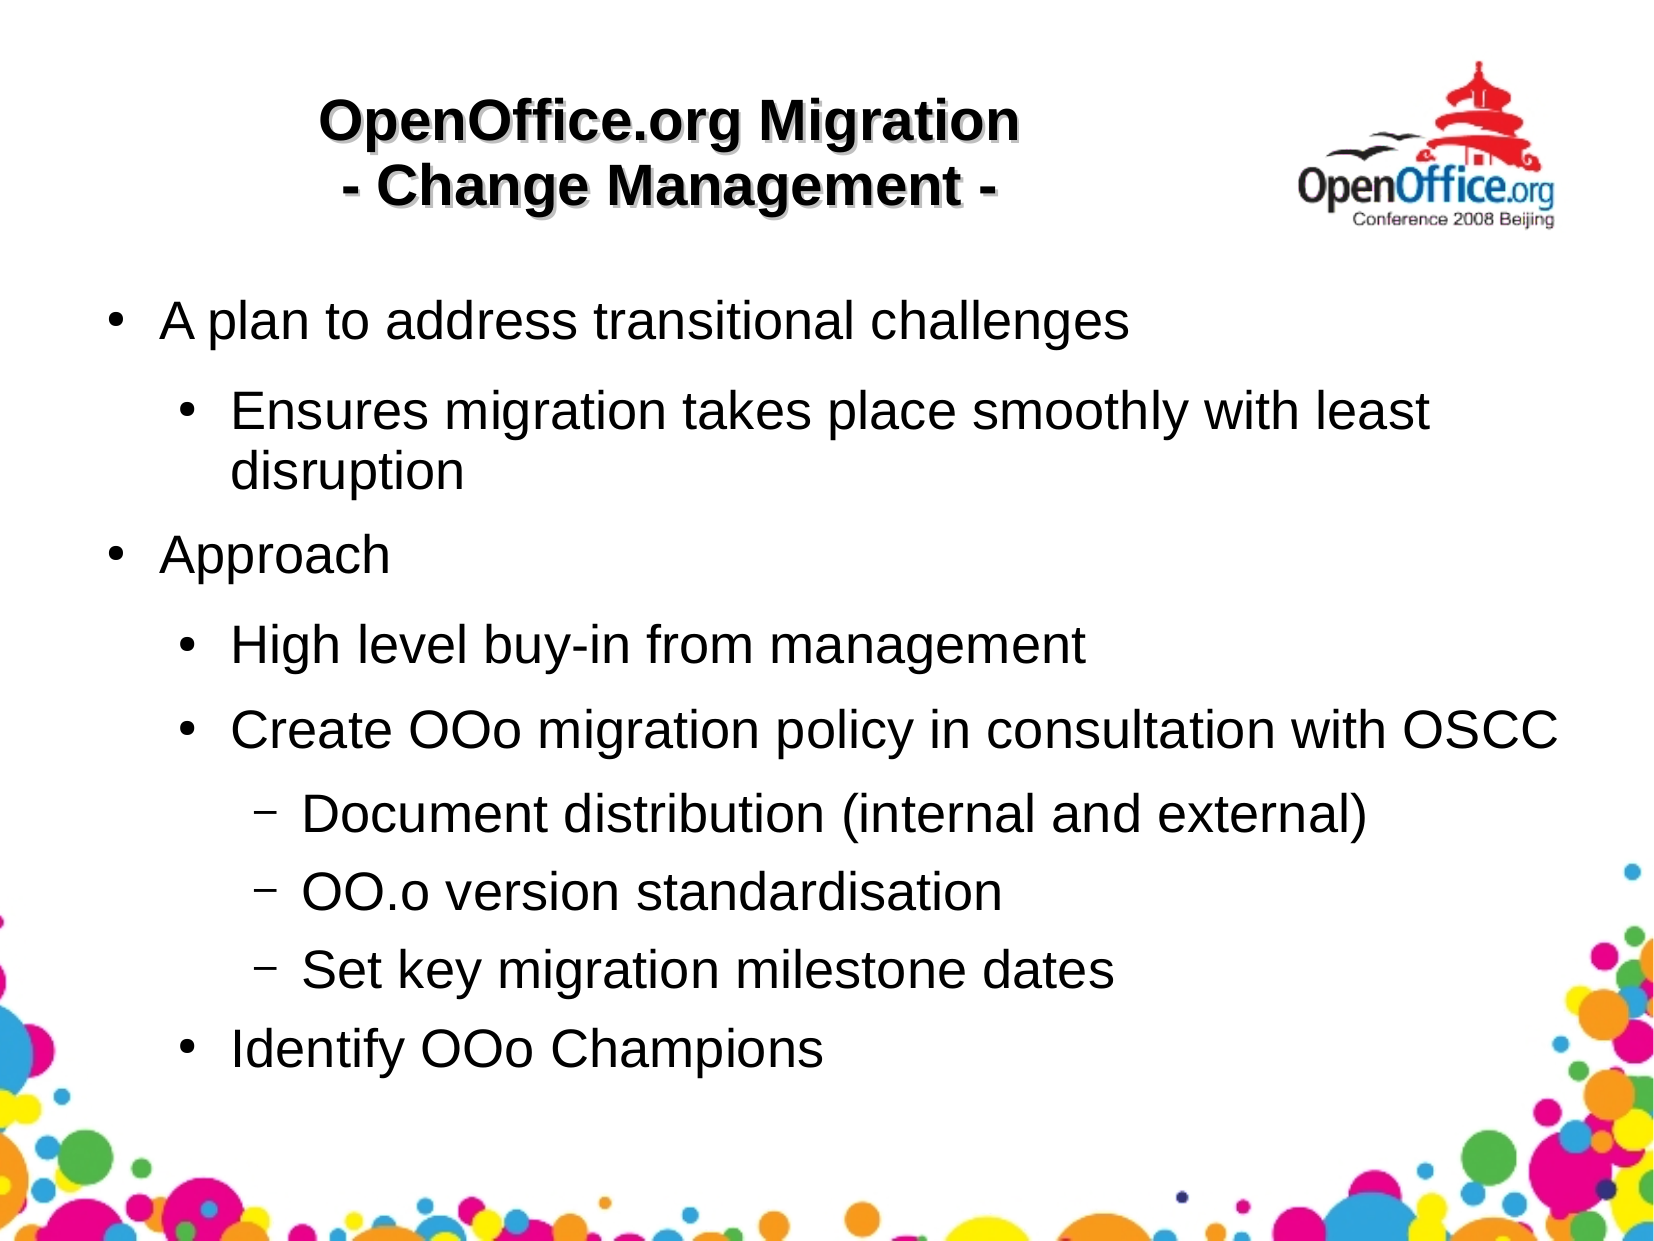

# OpenOffice.org Migration - Change Management -
A plan to address transitional challenges
Ensures migration takes place smoothly with least disruption
Approach
High level buy-in from management
Create OOo migration policy in consultation with OSCC
Document distribution (internal and external)
OO.o version standardisation
Set key migration milestone dates
Identify OOo Champions